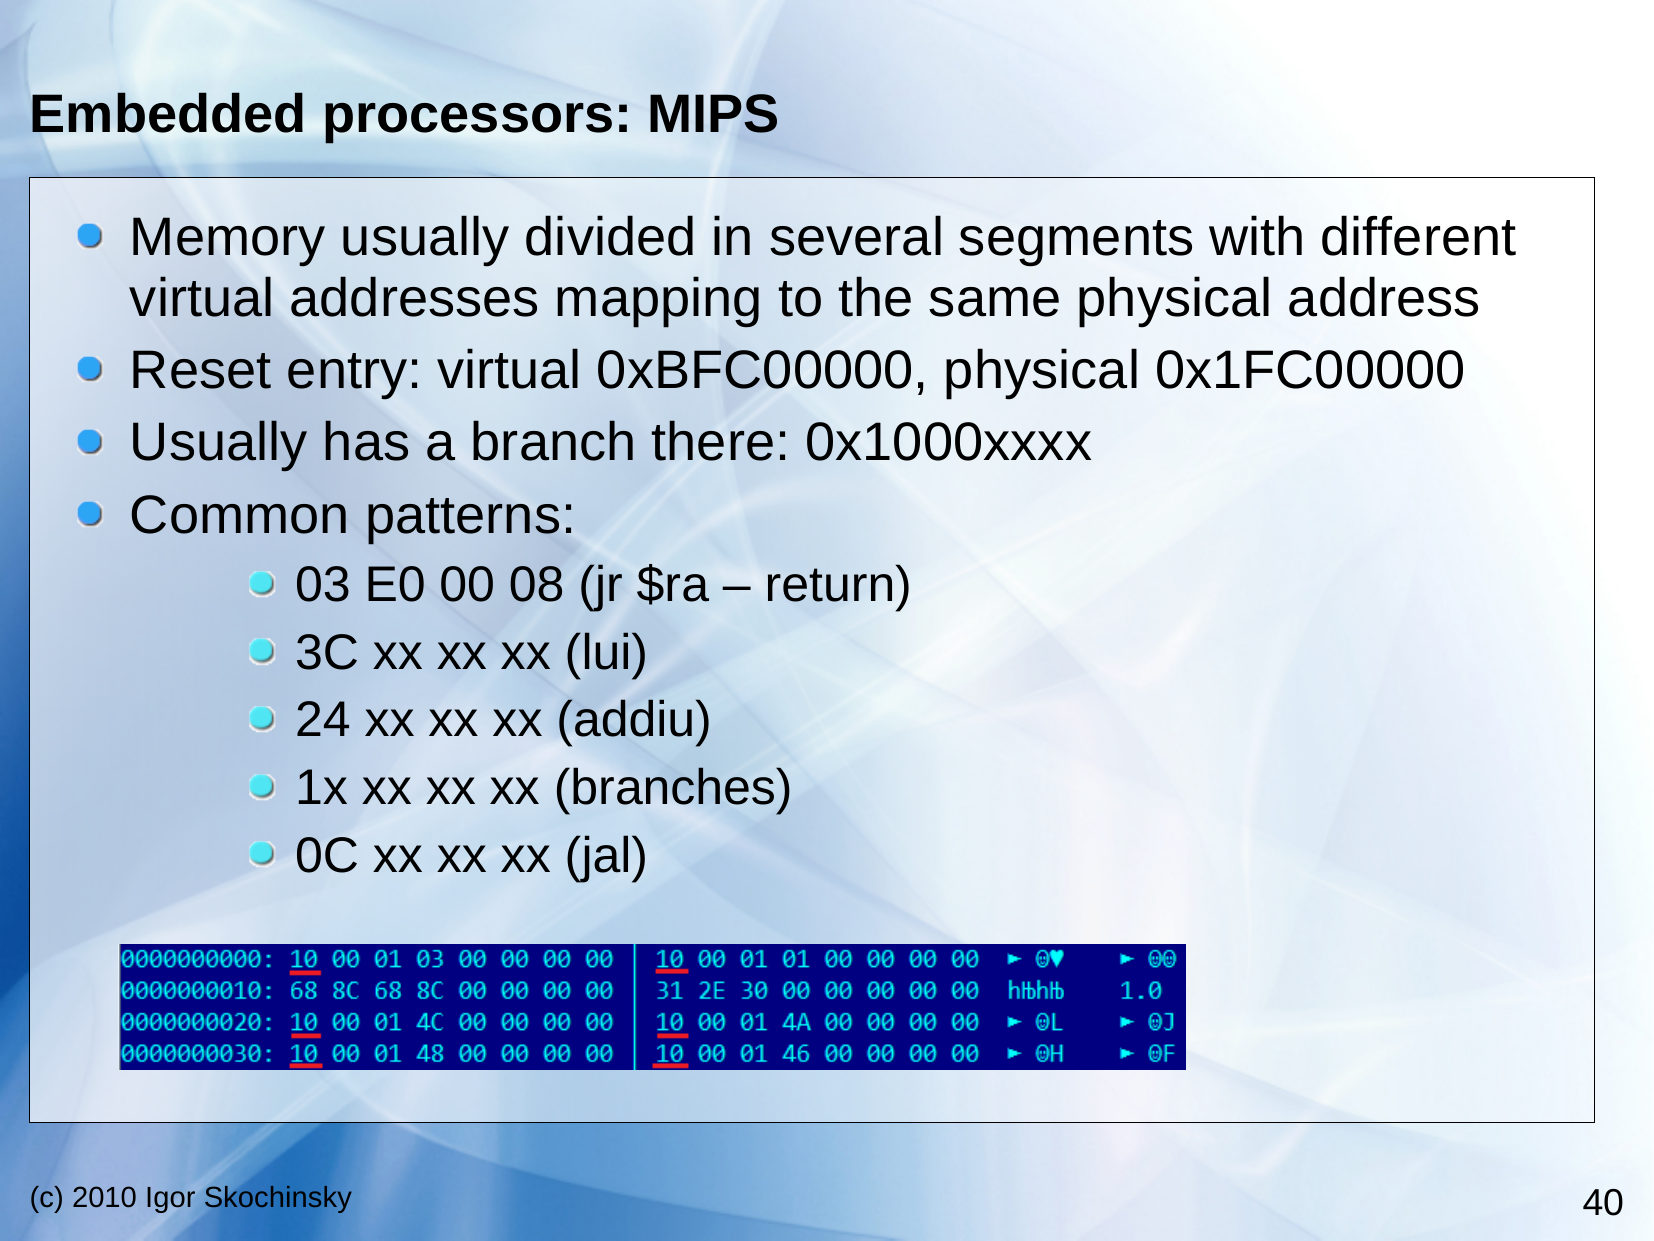

# Embedded processors: MIPS
Memory usually divided in several segments with different virtual addresses mapping to the same physical address
Reset entry: virtual 0xBFC00000, physical 0x1FC00000
Usually has a branch there: 0x1000xxxx
Common patterns:
03 E0 00 08 (jr $ra – return)
3C xx xx xx (lui)
24 xx xx xx (addiu)
1x xx xx xx (branches)
0C xx xx xx (jal)
(c) 2010 Igor Skochinsky
40